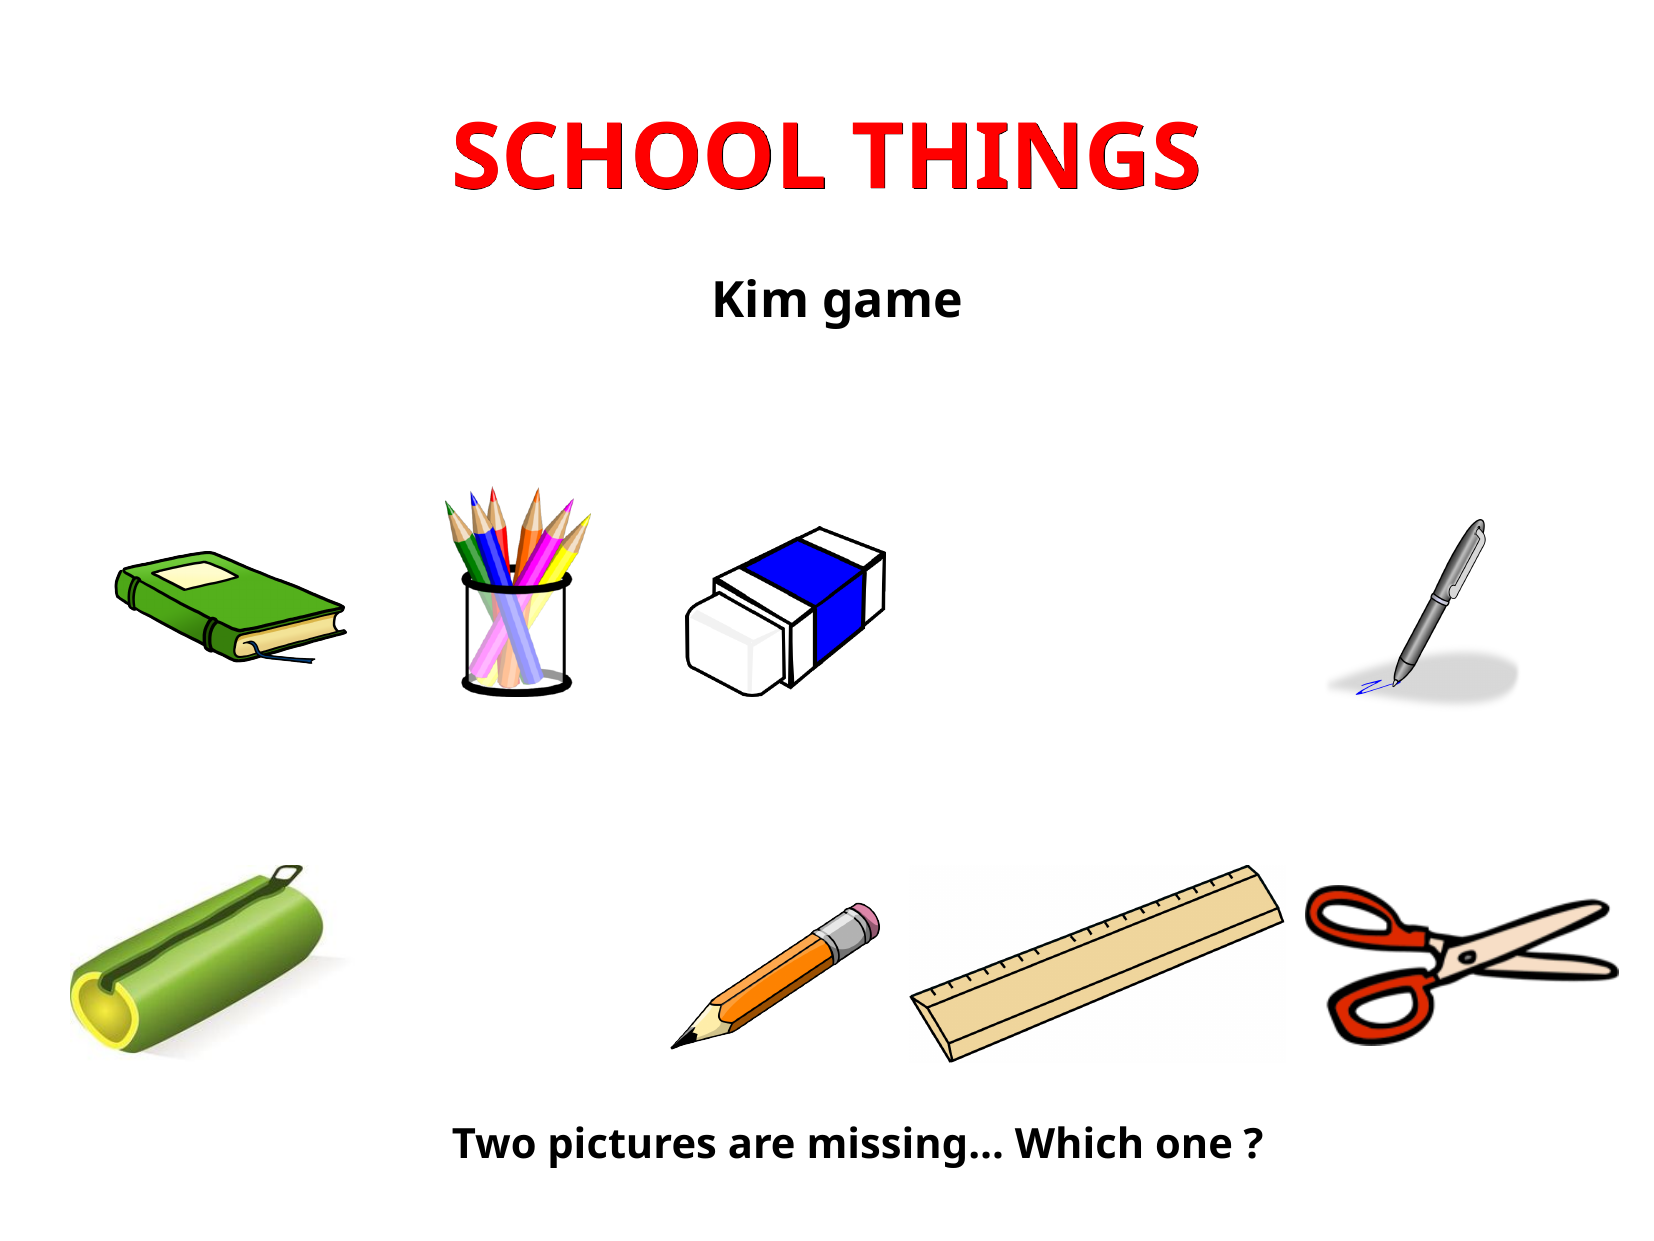

# SCHOOL THINGS
Kim game
Two pictures are missing… Which one ?